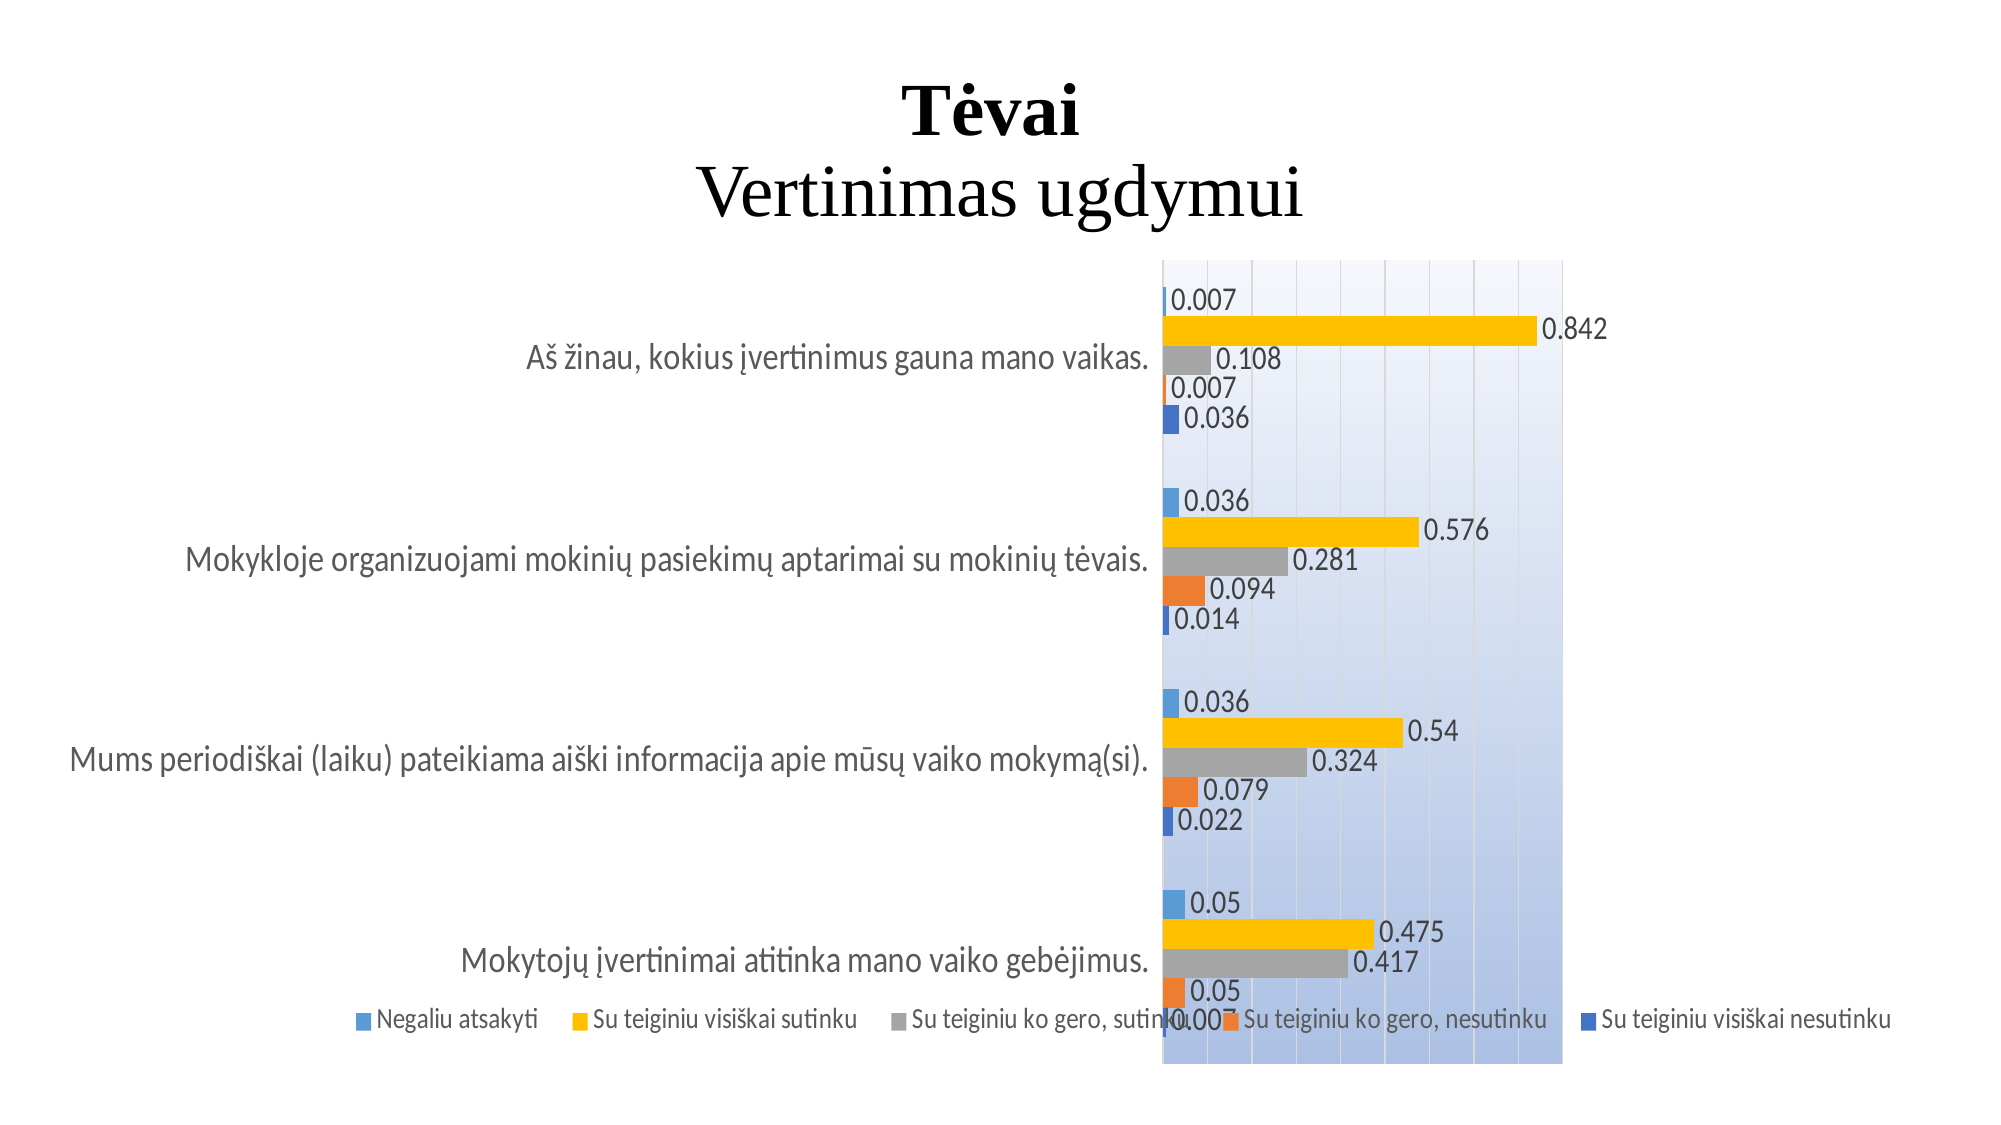

# Tėvai Vertinimas ugdymui
### Chart
| Category | Su teiginiu visiškai nesutinku | Su teiginiu ko gero, nesutinku | Su teiginiu ko gero, sutinku | Su teiginiu visiškai sutinku | Negaliu atsakyti |
|---|---|---|---|---|---|
| Mokytojų įvertinimai atitinka mano vaiko gebėjimus. | 0.007 | 0.05 | 0.417 | 0.475 | 0.05 |
| Mums periodiškai (laiku) pateikiama aiški informacija apie mūsų vaiko mokymą(si). | 0.022 | 0.079 | 0.324 | 0.54 | 0.036 |
| Mokykloje organizuojami mokinių pasiekimų aptarimai su mokinių tėvais. | 0.014 | 0.094 | 0.281 | 0.576 | 0.036 |
| Aš žinau, kokius įvertinimus gauna mano vaikas. | 0.036 | 0.007 | 0.108 | 0.842 | 0.007 |